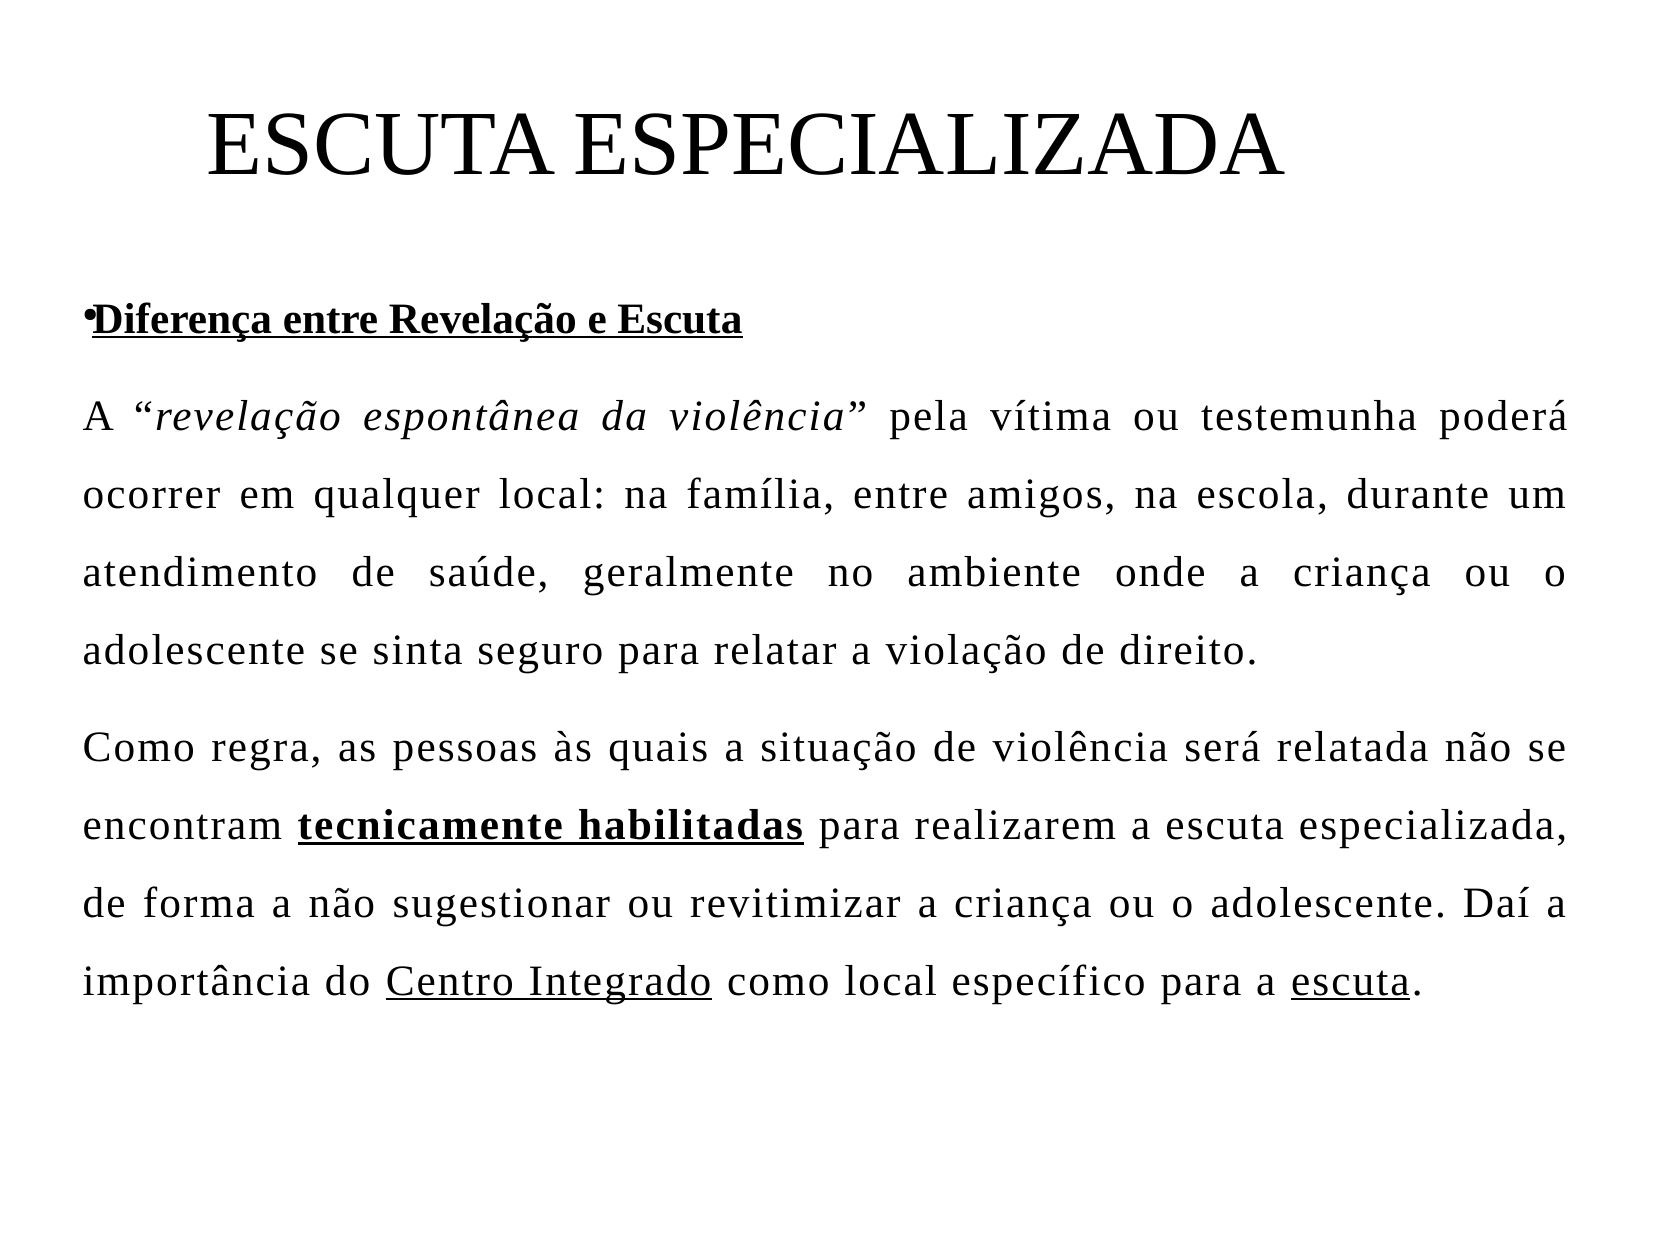

# ESCUTA ESPECIALIZADA
Diferença entre Revelação e Escuta
A “revelação espontânea da violência” pela vítima ou testemunha poderá ocorrer em qualquer local: na família, entre amigos, na escola, durante um atendimento de saúde, geralmente no ambiente onde a criança ou o adolescente se sinta seguro para relatar a violação de direito.
Como regra, as pessoas às quais a situação de violência será relatada não se encontram tecnicamente habilitadas para realizarem a escuta especializada, de forma a não sugestionar ou revitimizar a criança ou o adolescente. Daí a importância do Centro Integrado como local específico para a escuta.